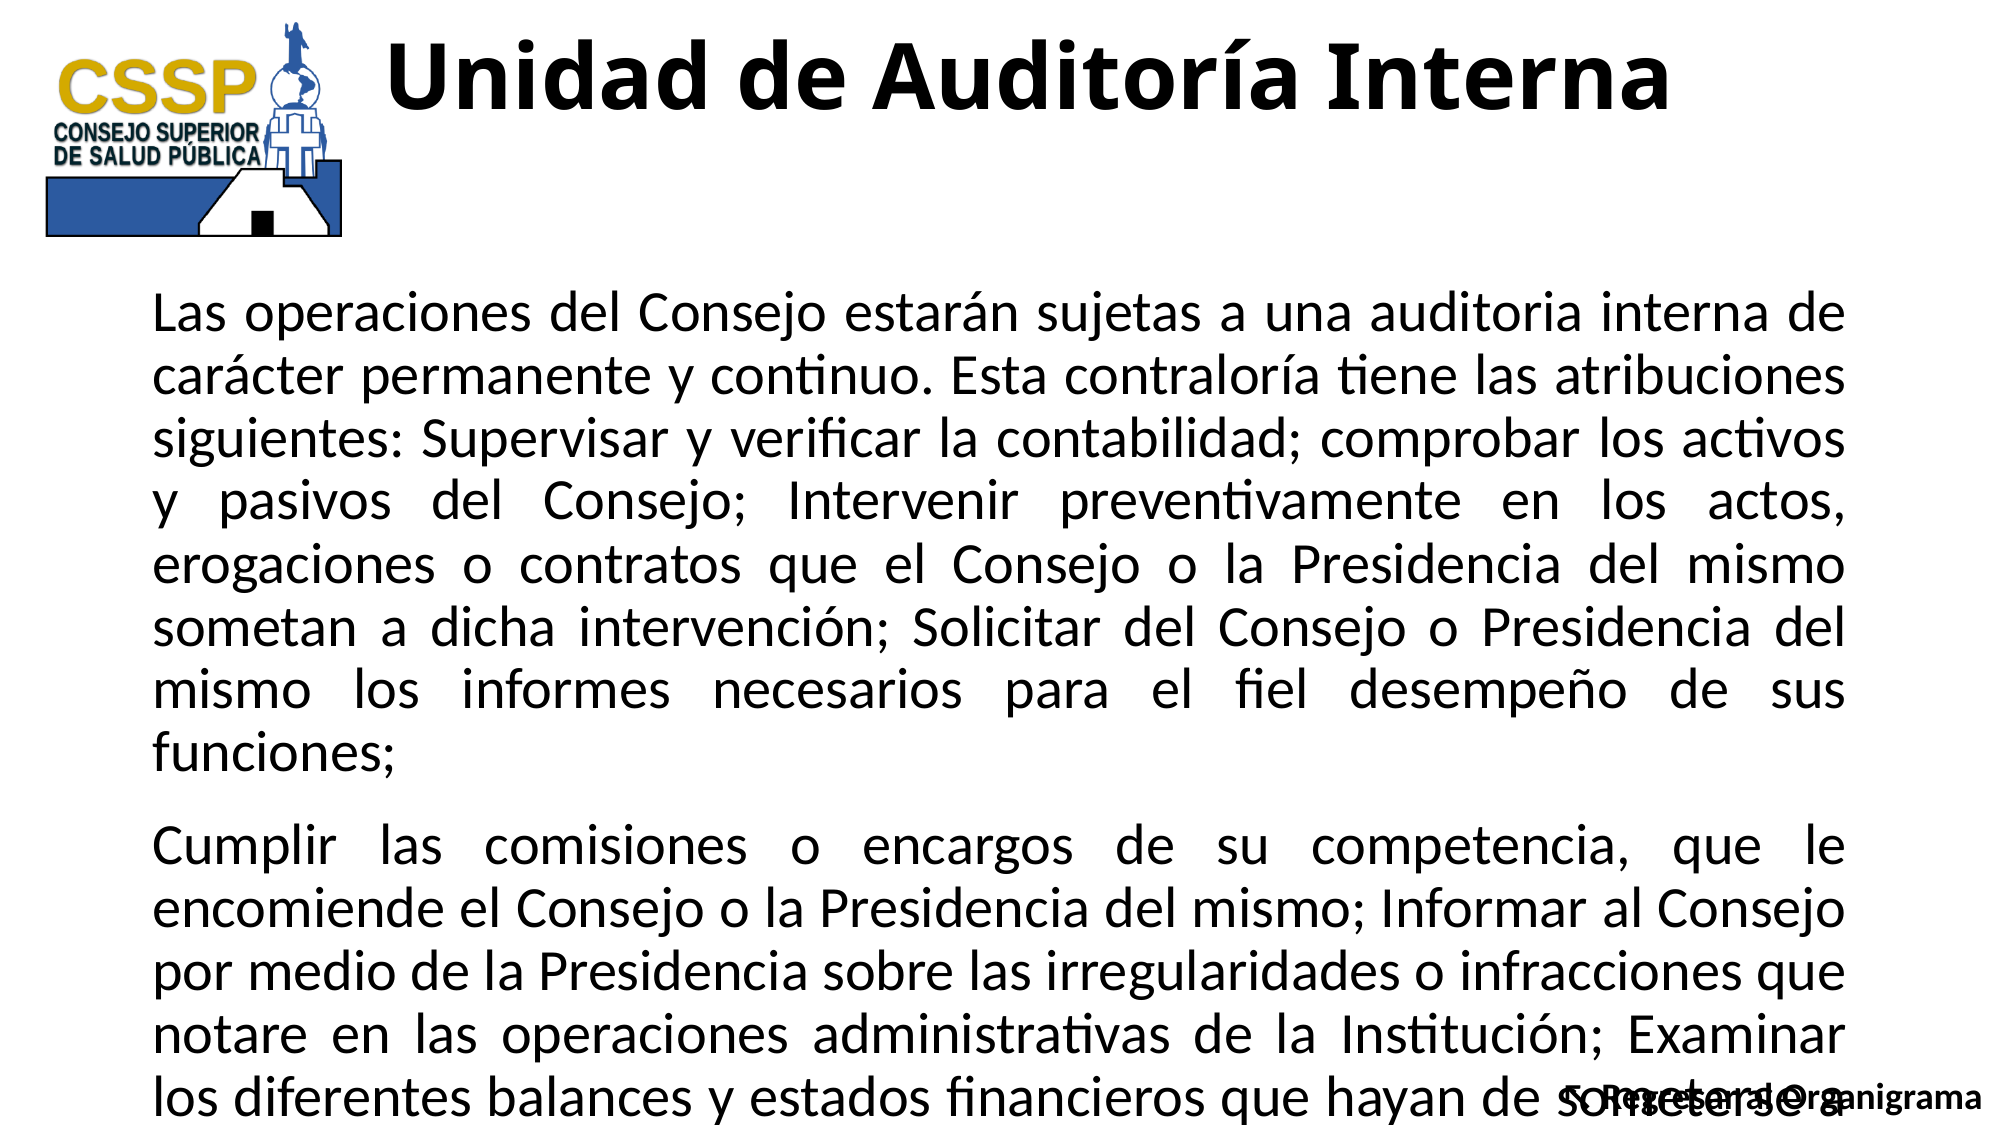

# Unidad de Auditoría Interna
Las operaciones del Consejo estarán sujetas a una auditoria interna de carácter permanente y continuo. Esta contraloría tiene las atribuciones siguientes: Supervisar y verificar la contabilidad; comprobar los activos y pasivos del Consejo; Intervenir preventivamente en los actos, erogaciones o contratos que el Consejo o la Presidencia del mismo sometan a dicha intervención; Solicitar del Consejo o Presidencia del mismo los informes necesarios para el fiel desempeño de sus funciones;
Cumplir las comisiones o encargos de su competencia, que le encomiende el Consejo o la Presidencia del mismo; Informar al Consejo por medio de la Presidencia sobre las irregularidades o infracciones que notare en las operaciones administrativas de la Institución; Examinar los diferentes balances y estados financieros que hayan de someterse a la consideración del Consejo y presentar al Presidente su informe y opinión sobre los mismos; Realizar todas las demás funciones inherentes a su responsabilidad.
Nombre del Responsable. Lic. Mauricio Orellana
Mujeres: 0
Hombres: 1
Total de empleados: 1
↖ Regresar al Organigrama